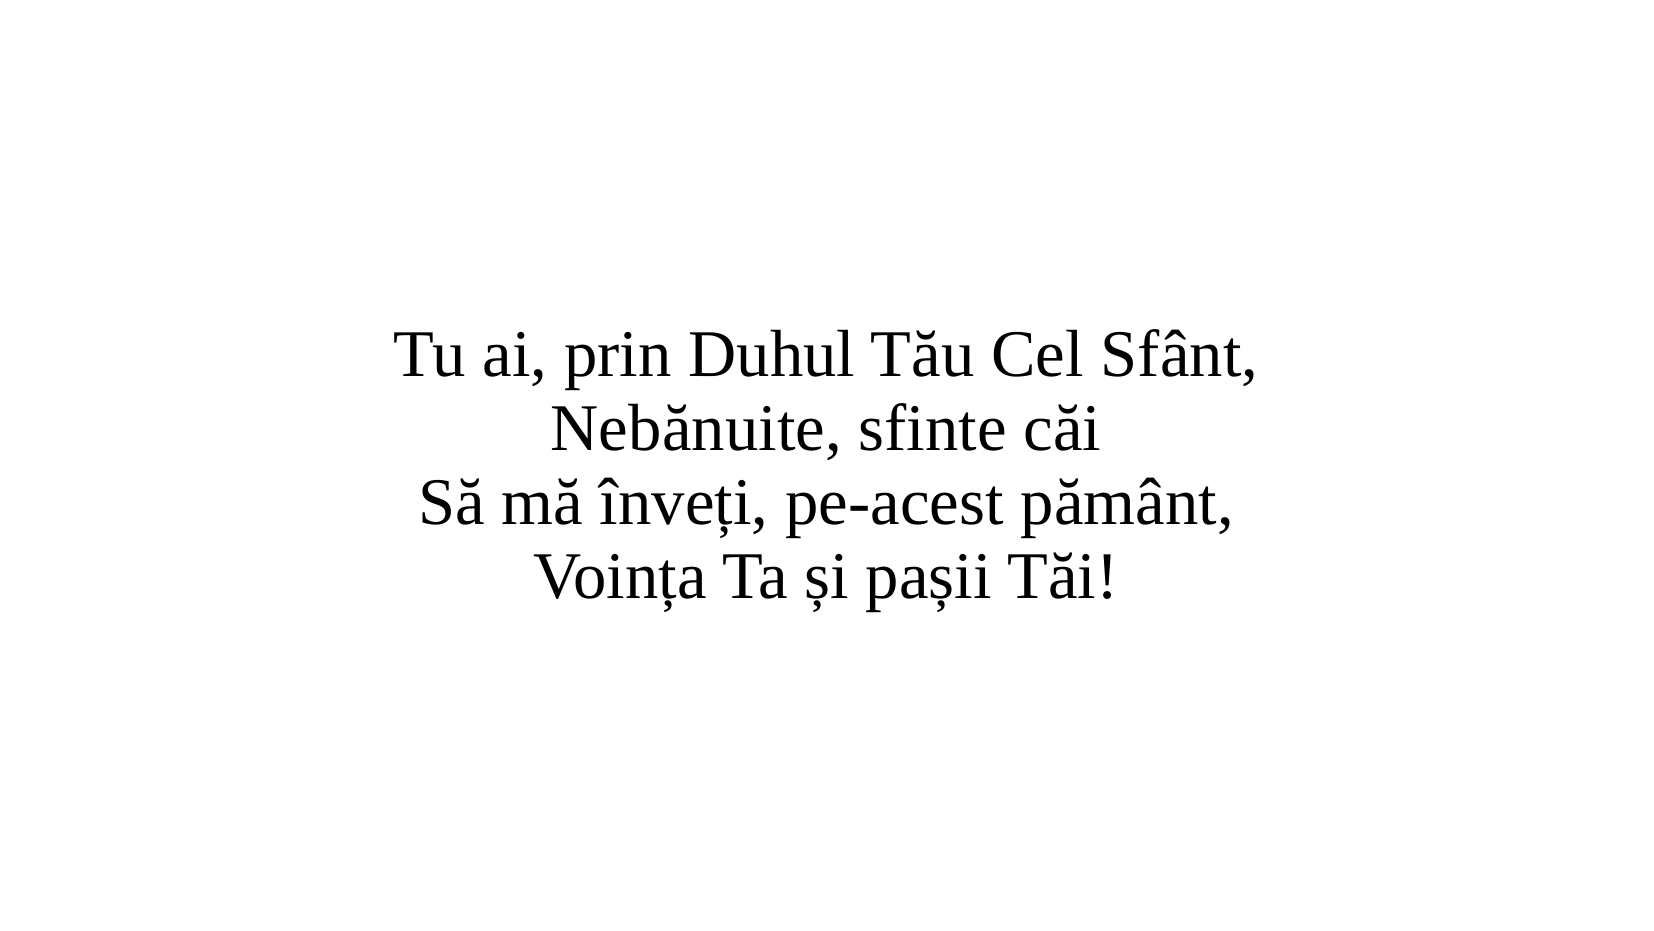

# Tu ai, prin Duhul Tău Cel Sfânt,
Nebănuite, sfinte căi
Să mă înveți, pe-acest pământ,
Voința Ta și pașii Tăi!